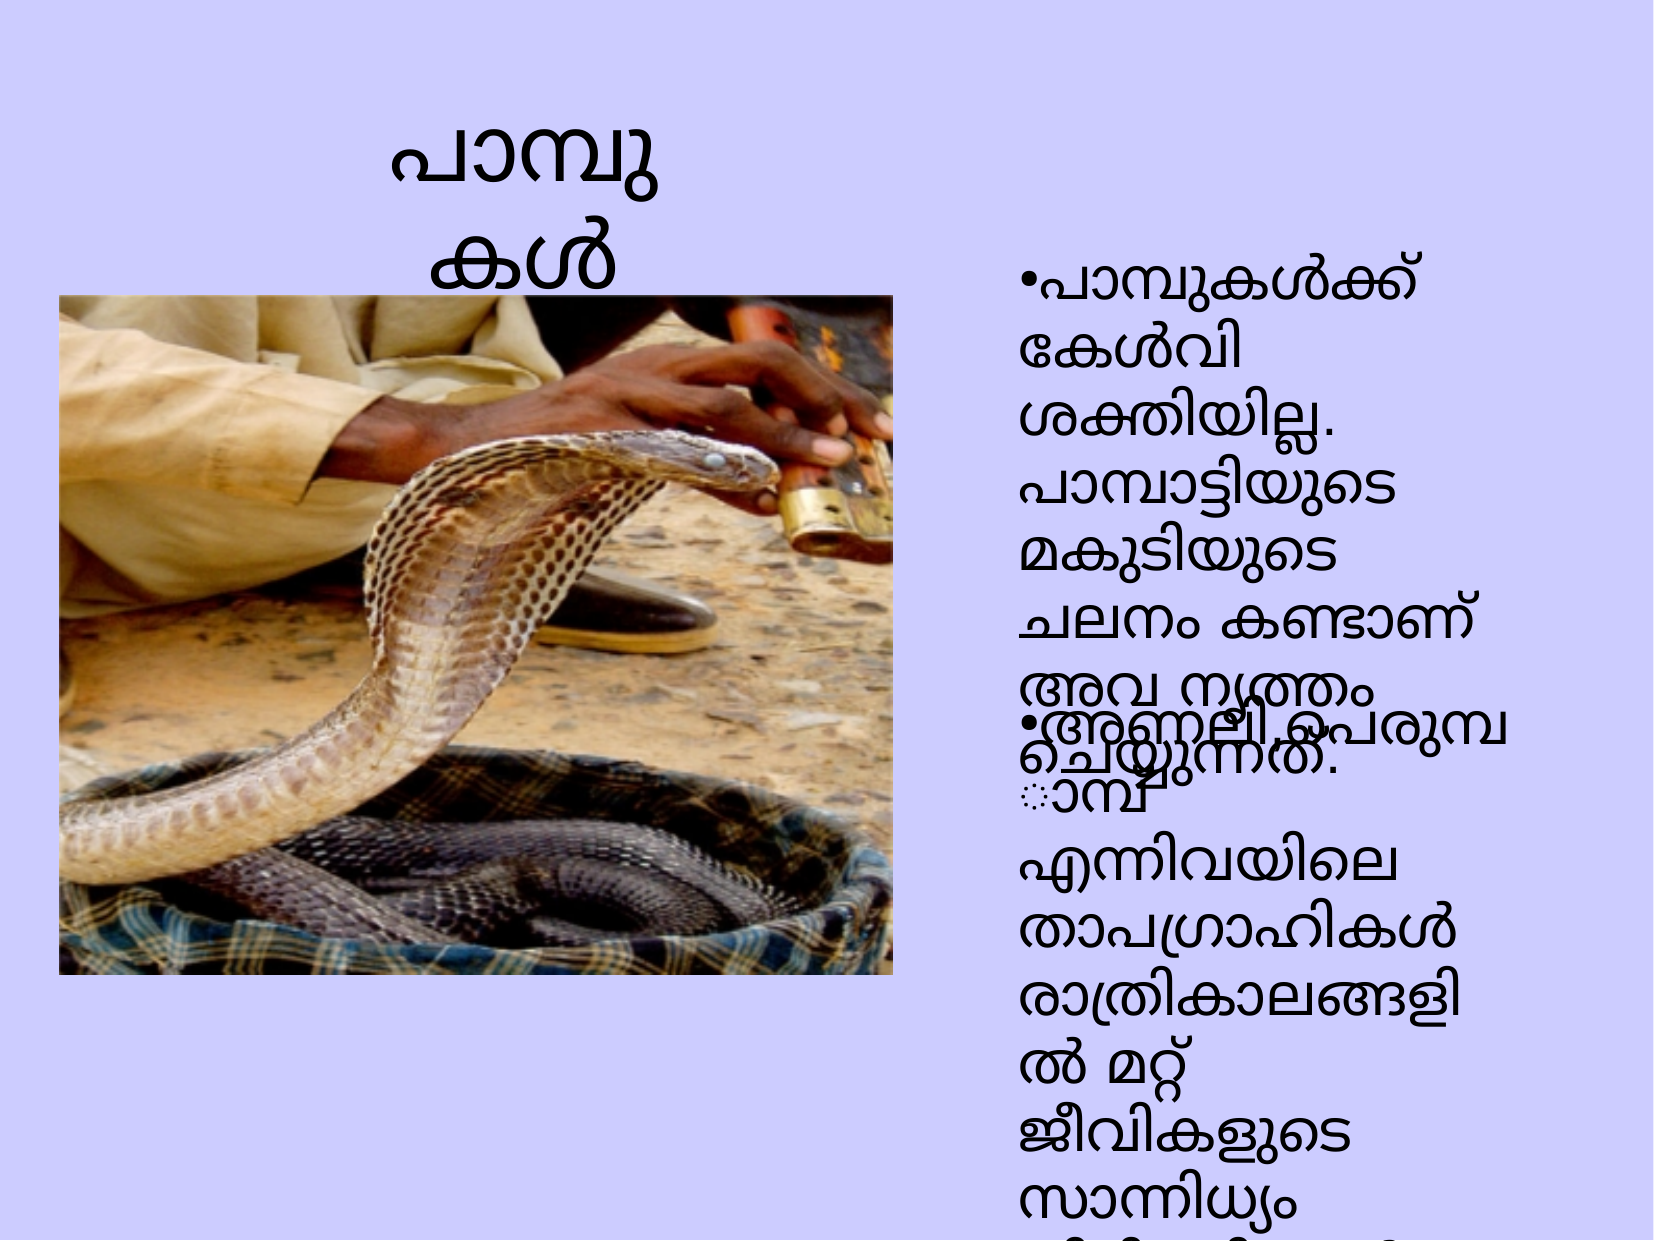

പാമ്പുകള്‍
പാമ്പുകള്‍ക്ക് കേള്‍വി ശക്തിയില്ല.
പാമ്പാട്ടിയുടെ മകുടിയുടെ ചലനം കണ്ടാണ് അവ നൃത്തം ചെയ്യുന്നത്.
അണലി,പെരുമ്പാമ്പ് എന്നിവയിലെ താപഗ്രാഹികള്‍ രാത്രികാലങ്ങളില്‍ മറ്റ് ജീവികളുടെ
സാന്നിധ്യം തിരിച്ചറിയാന്‍ സഹായിക്കുന്നു.